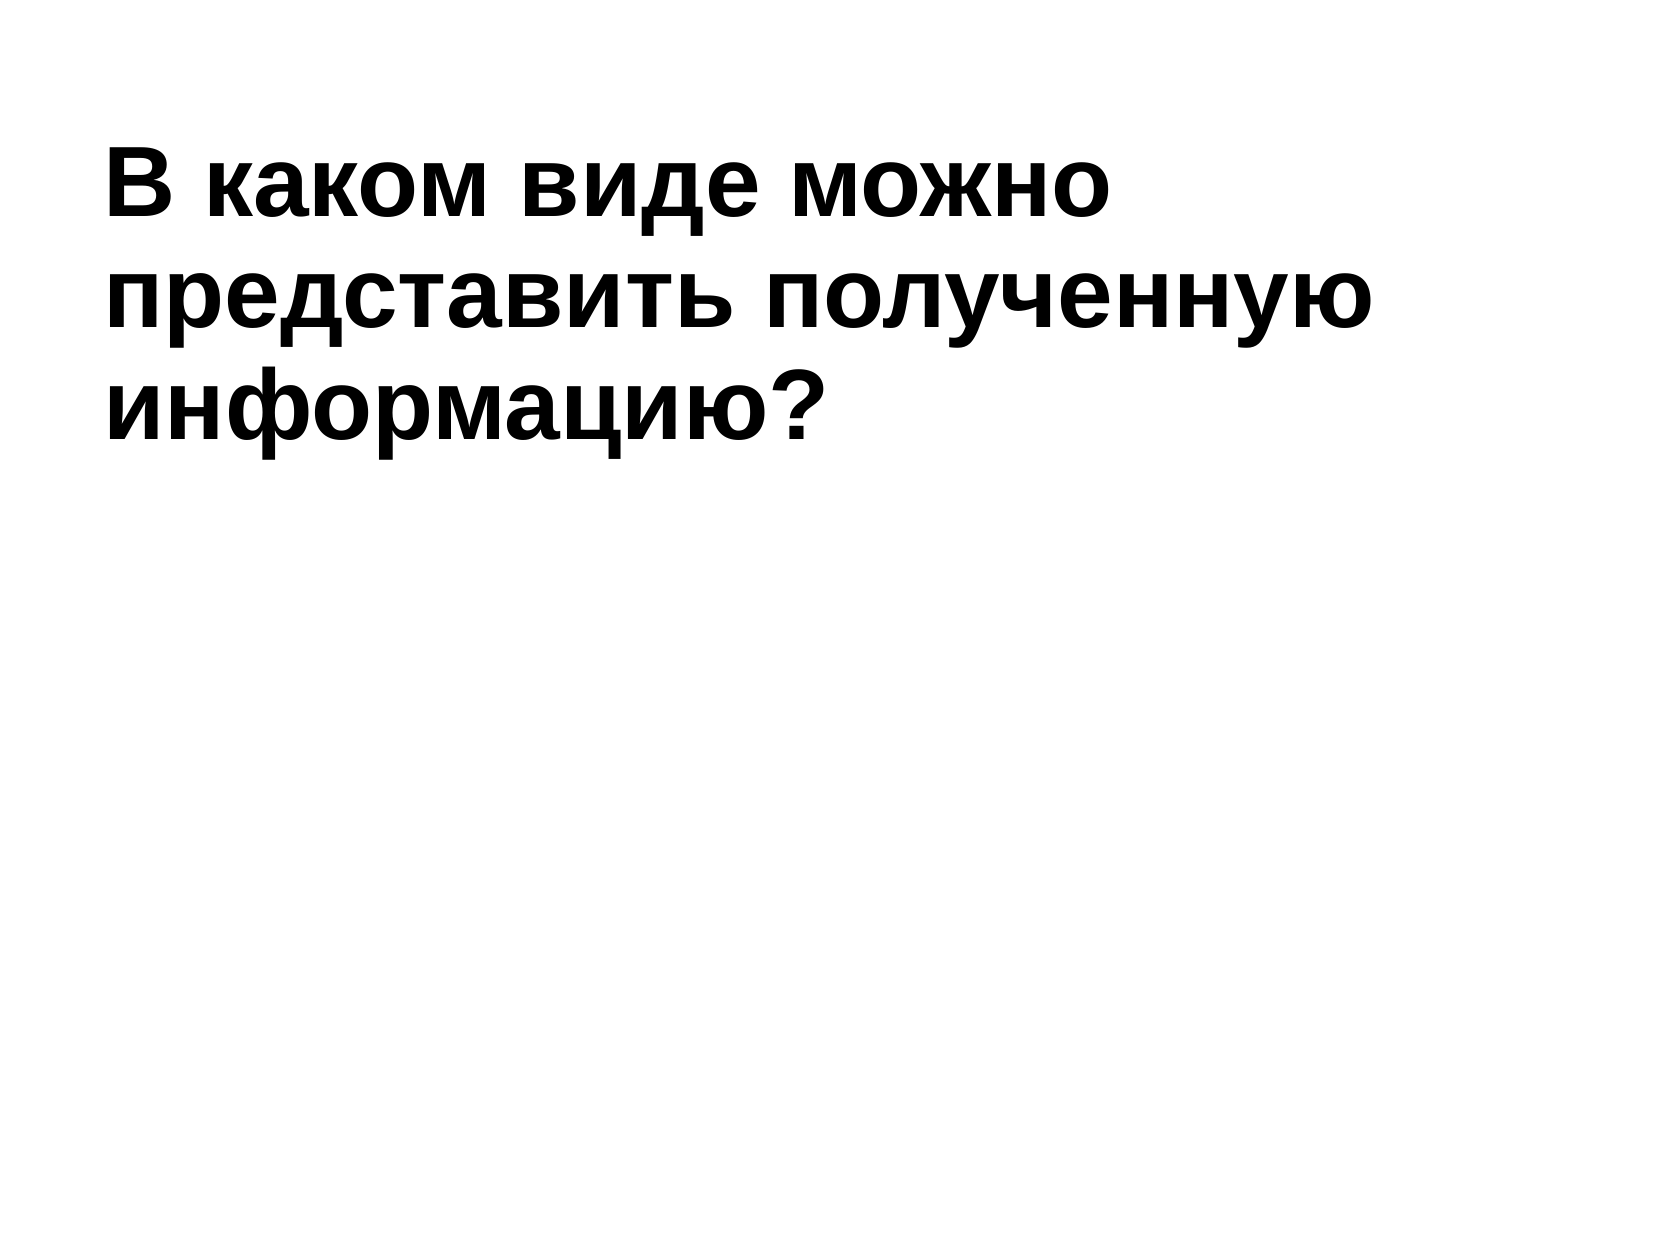

В каком виде можно представить полученную информацию?